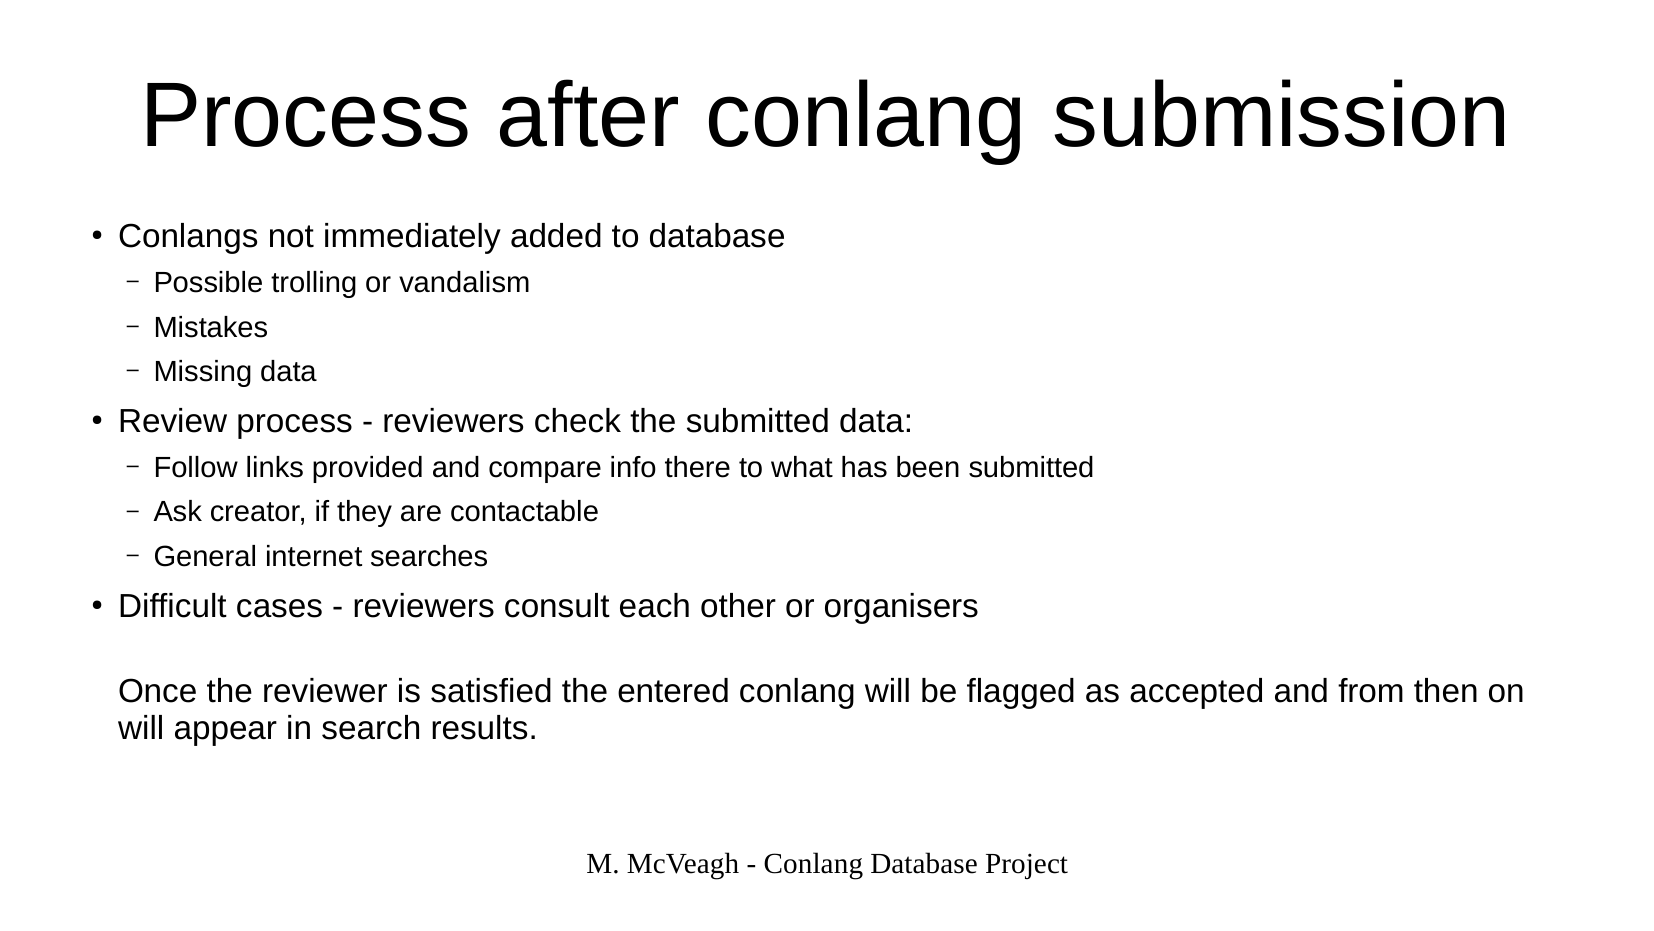

# Process after conlang submission
Conlangs not immediately added to database
Possible trolling or vandalism
Mistakes
Missing data
Review process - reviewers check the submitted data:
Follow links provided and compare info there to what has been submitted
Ask creator, if they are contactable
General internet searches
Difficult cases - reviewers consult each other or organisers
Once the reviewer is satisfied the entered conlang will be flagged as accepted and from then on will appear in search results.
M. McVeagh - Conlang Database Project